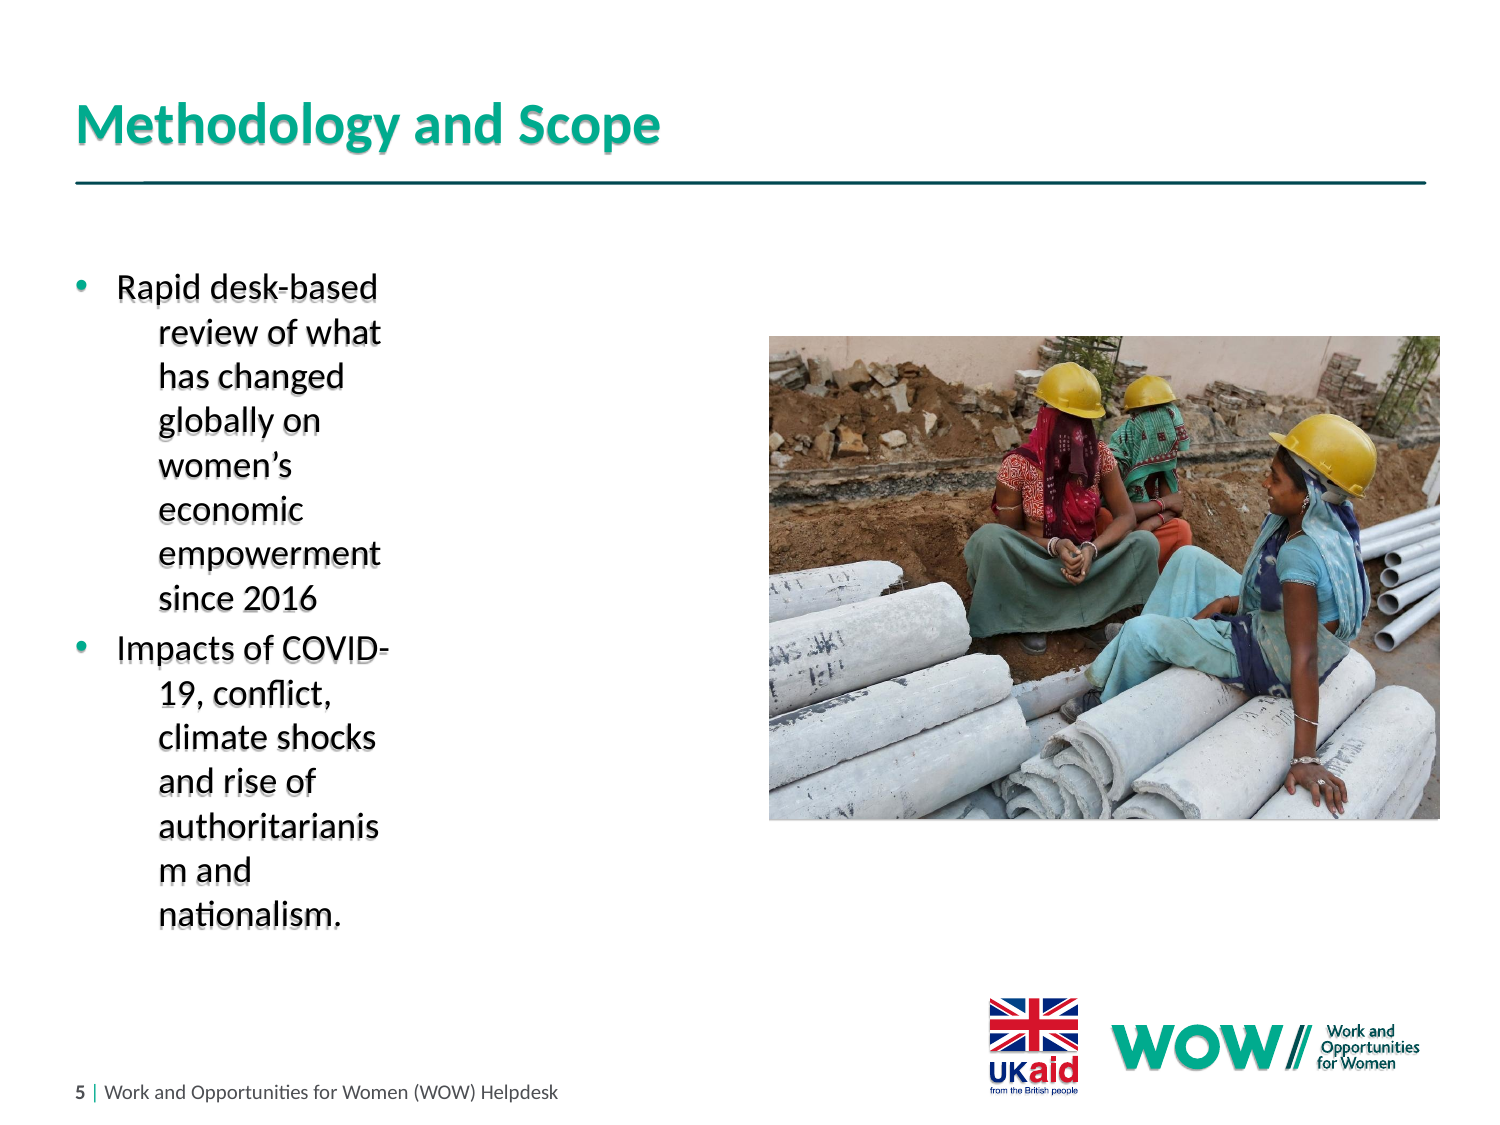

# Methodology and Scope
Rapid desk-based review of what has changed globally on women’s economic empowerment since 2016
Impacts of COVID-19, conflict, climate shocks and rise of authoritarianism and nationalism.
5 | Work and Opportunities for Women (WOW) Helpdesk